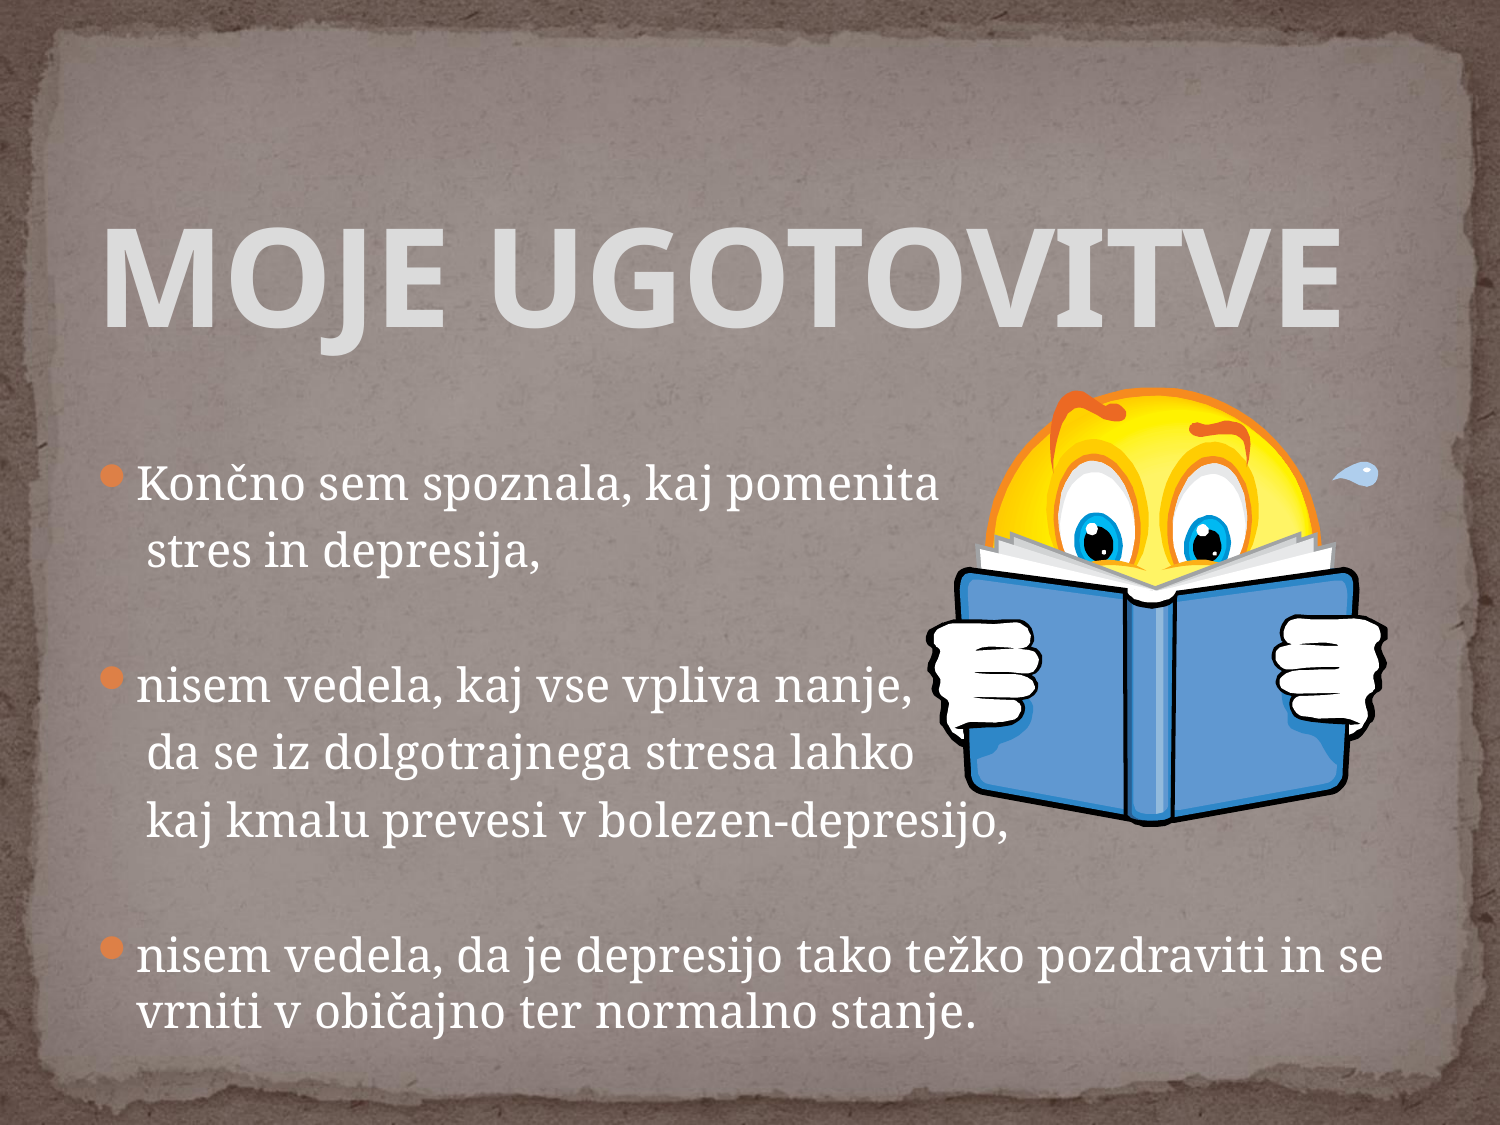

MOJE UGOTOVITVE
# Končno sem spoznala, kaj pomenita
 stres in depresija,
nisem vedela, kaj vse vpliva nanje,
 da se iz dolgotrajnega stresa lahko
 kaj kmalu prevesi v bolezen-depresijo,
nisem vedela, da je depresijo tako težko pozdraviti in se vrniti v običajno ter normalno stanje.